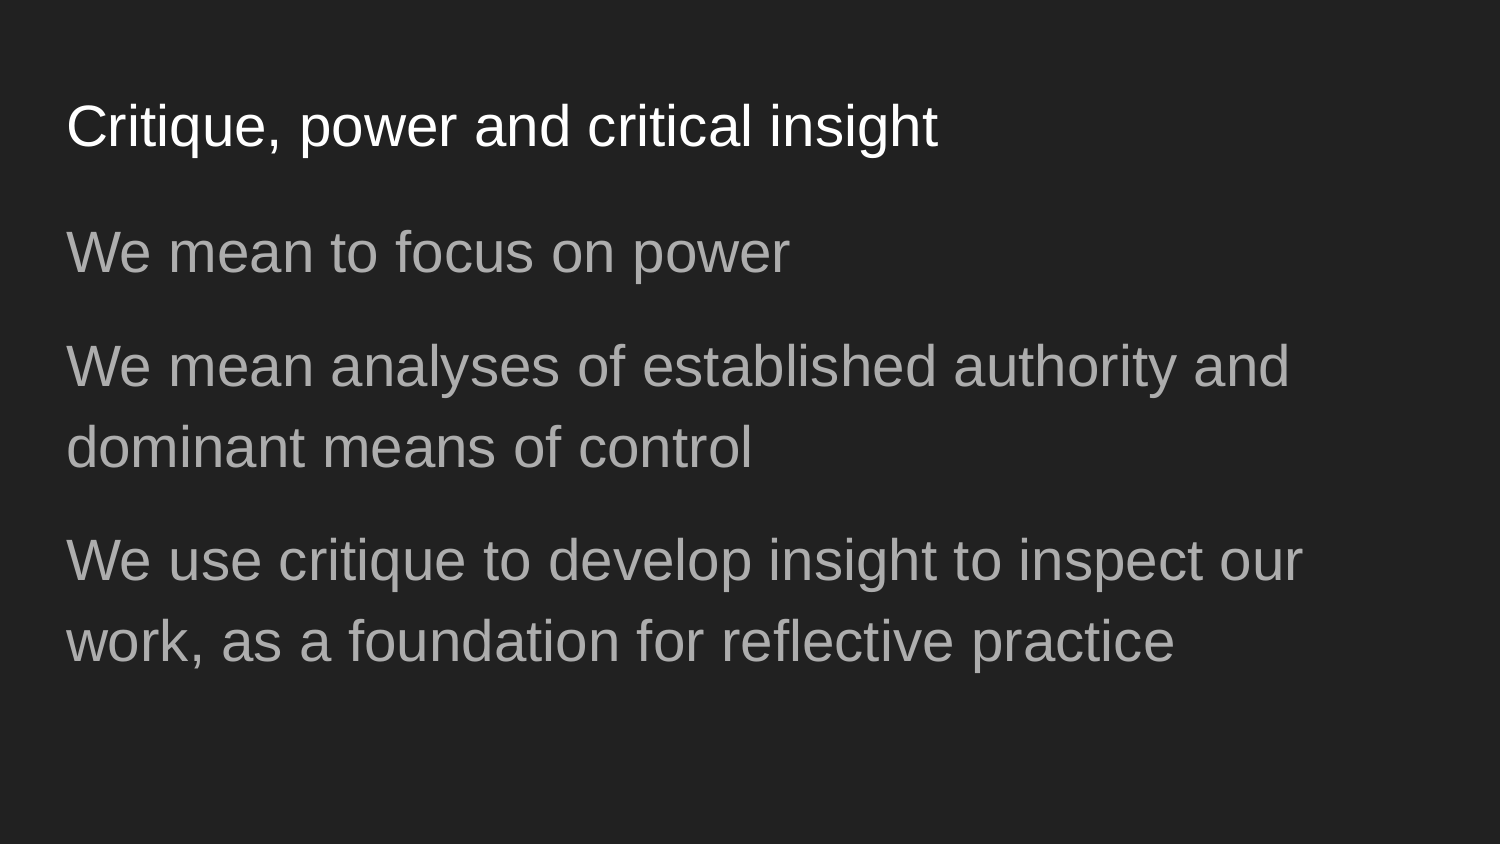

# Critique, power and critical insight
We mean to focus on power
We mean analyses of established authority and dominant means of control
We use critique to develop insight to inspect our work, as a foundation for reflective practice